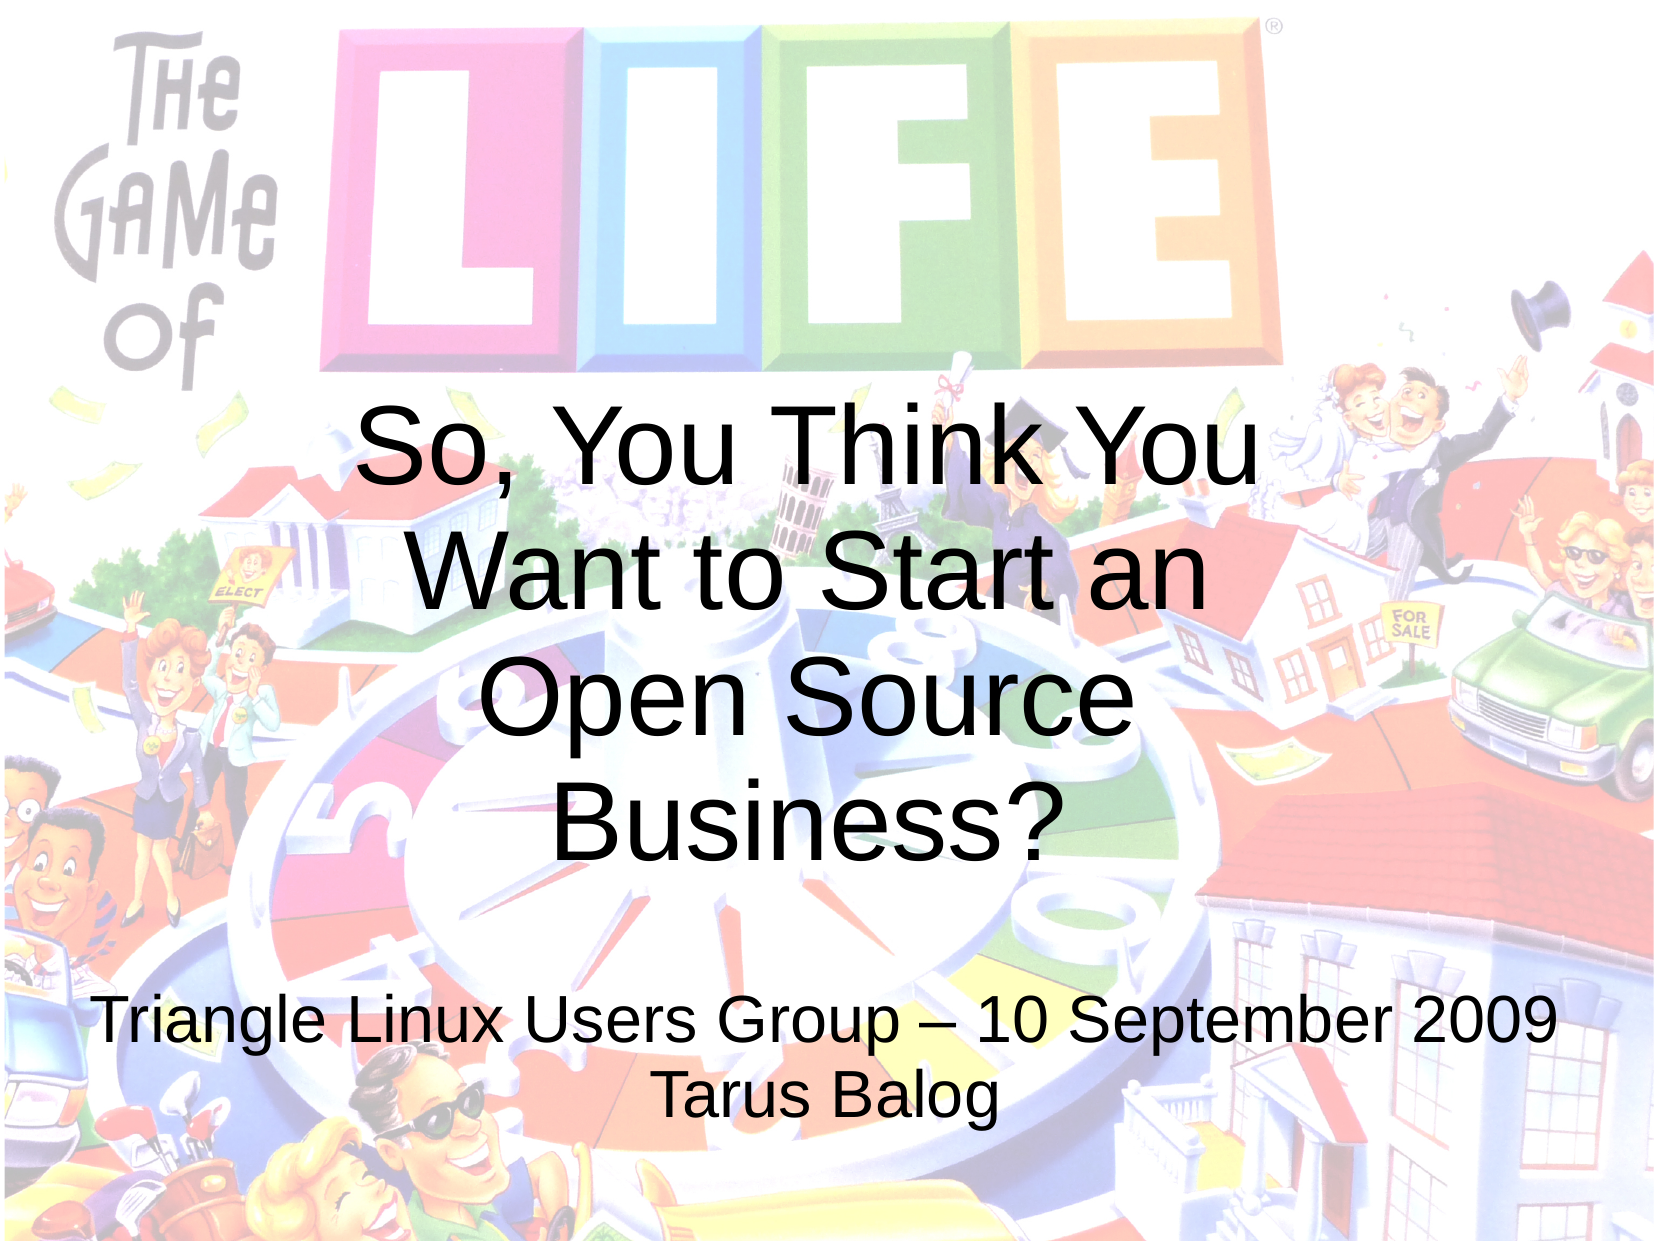

So, You Think You
Want to Start an
Open Source
Business?
Triangle Linux Users Group – 10 September 2009
Tarus Balog